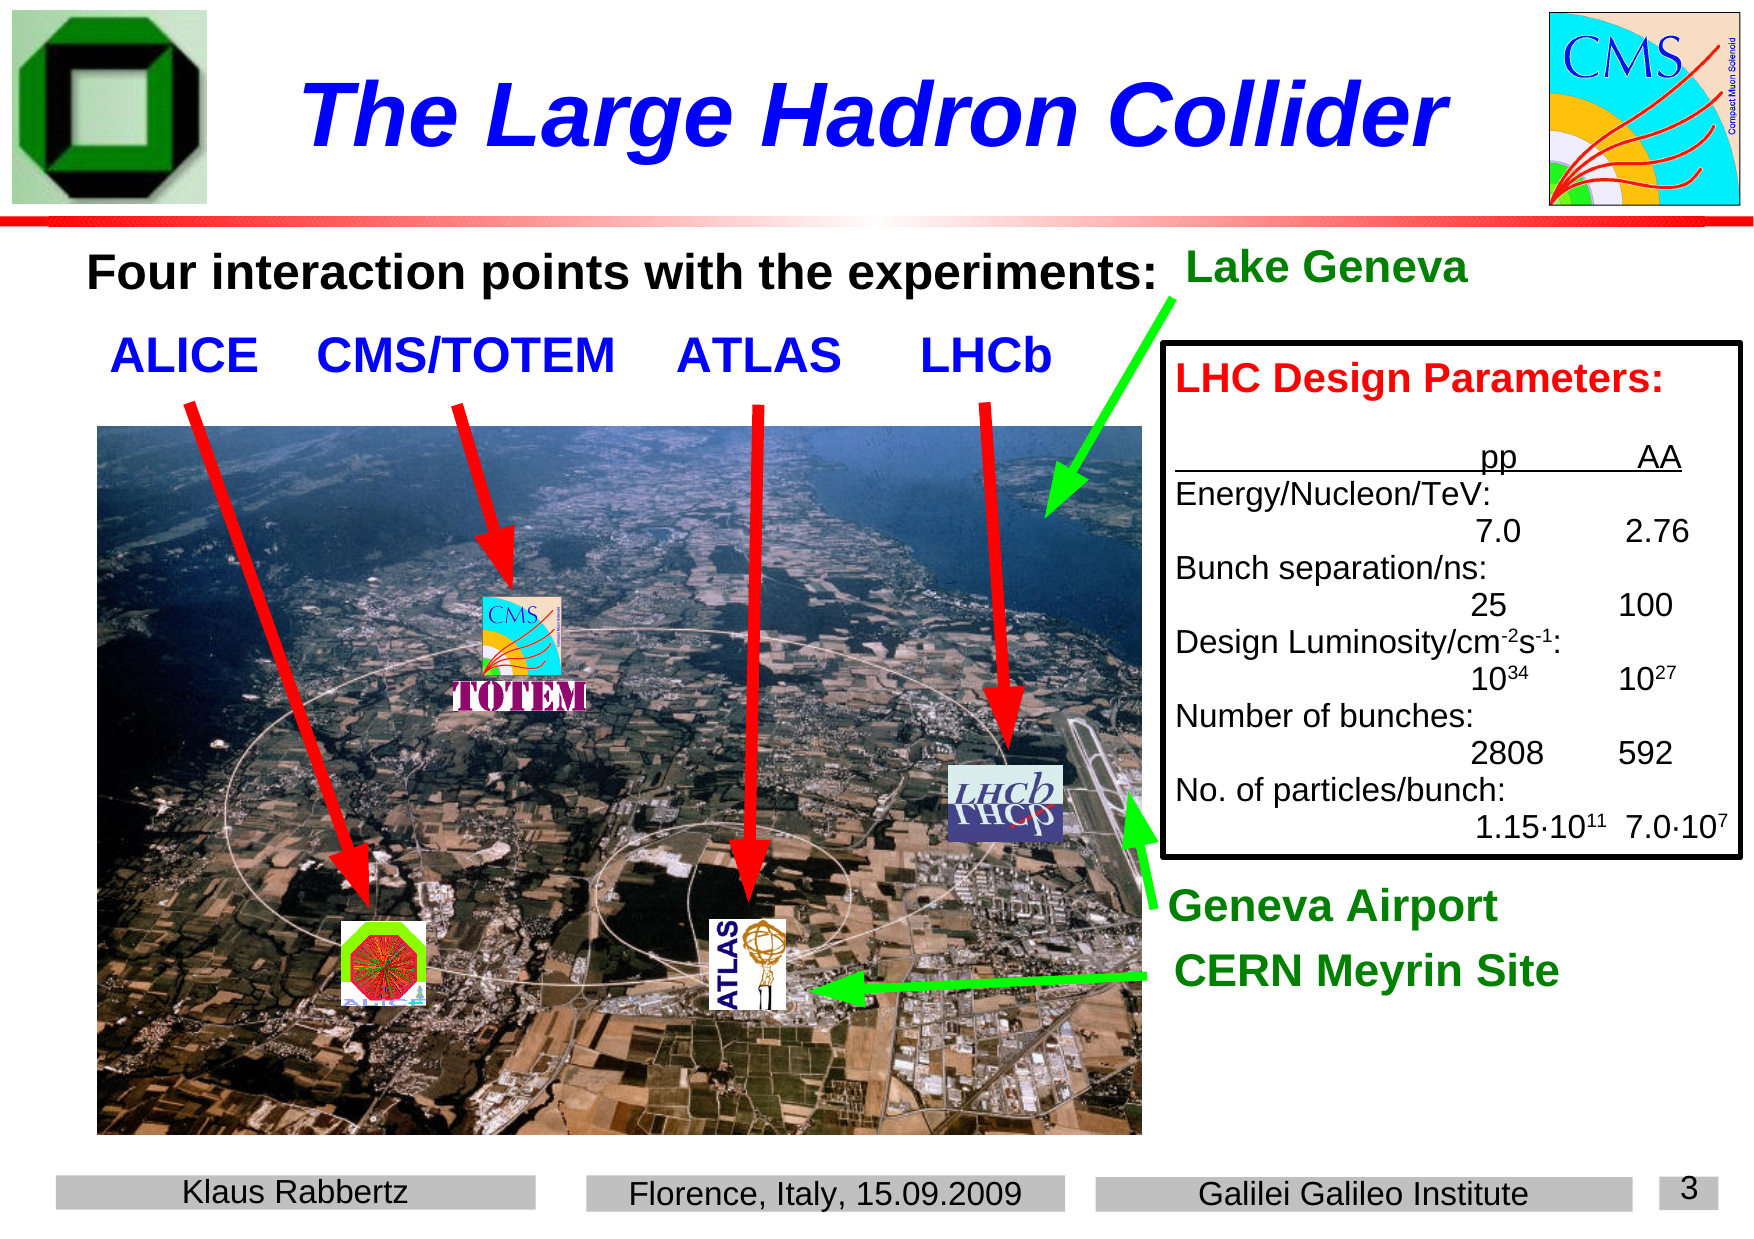

# The Large Hadron Collider
Lake Geneva
Four interaction points with the experiments:
ALICE
CMS/TOTEM
ATLAS
LHCb
LHC Design Parameters:
 pp AA
Energy/Nucleon/TeV:
		7.0	2.76
Bunch separation/ns:
				25		100
Design Luminosity/cm-2s-1:
				1034		1027
Number of bunches:
				2808	592
No. of particles/bunch:
		1.15∙1011	7.0∙107
Geneva Airport
CERN Meyrin Site